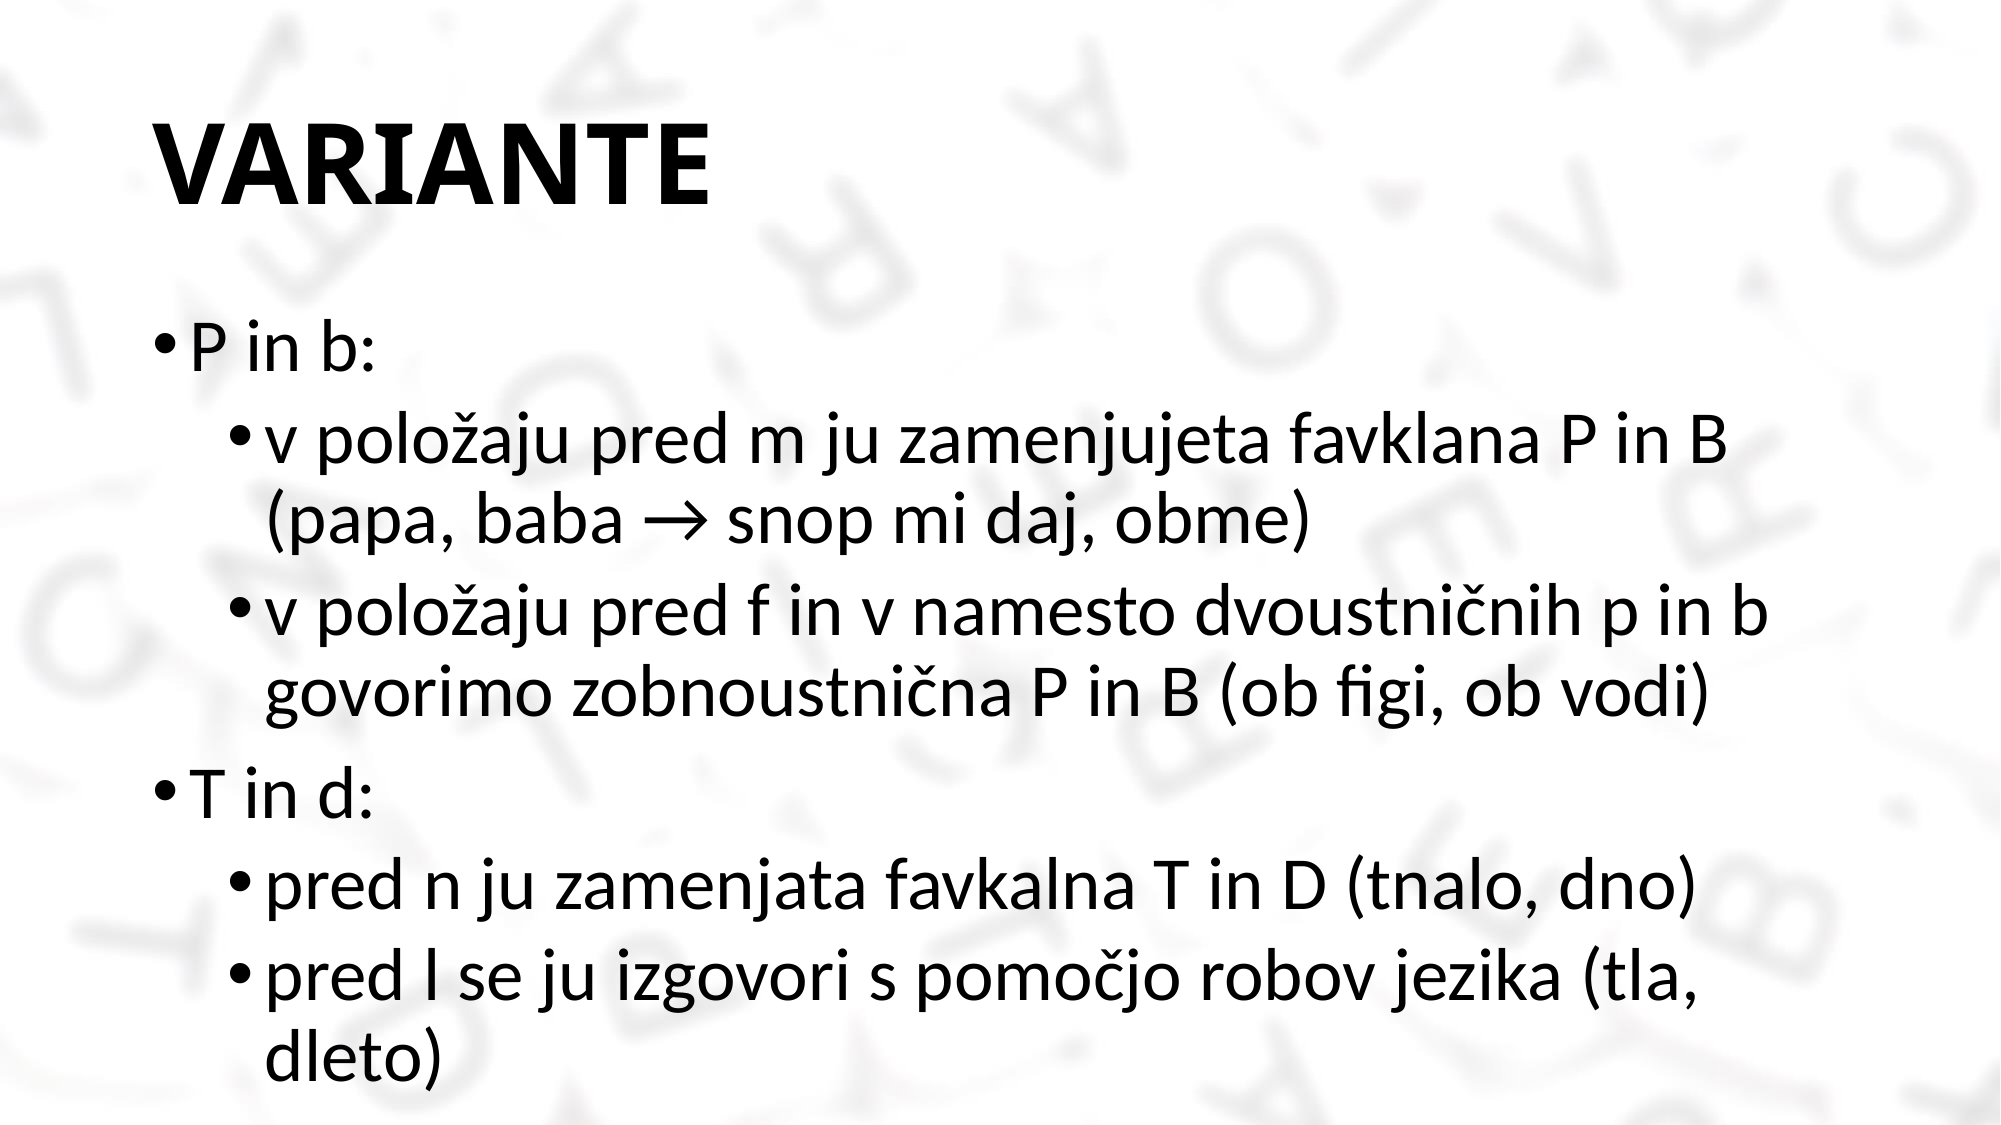

# VARIANTE
P in b:
v položaju pred m ju zamenjujeta favklana P in B (papa, baba → snop mi daj, obme)
v položaju pred f in v namesto dvoustničnih p in b govorimo zobnoustnična P in B (ob figi, ob vodi)
T in d:
pred n ju zamenjata favkalna T in D (tnalo, dno)
pred l se ju izgovori s pomočjo robov jezika (tla, dleto)